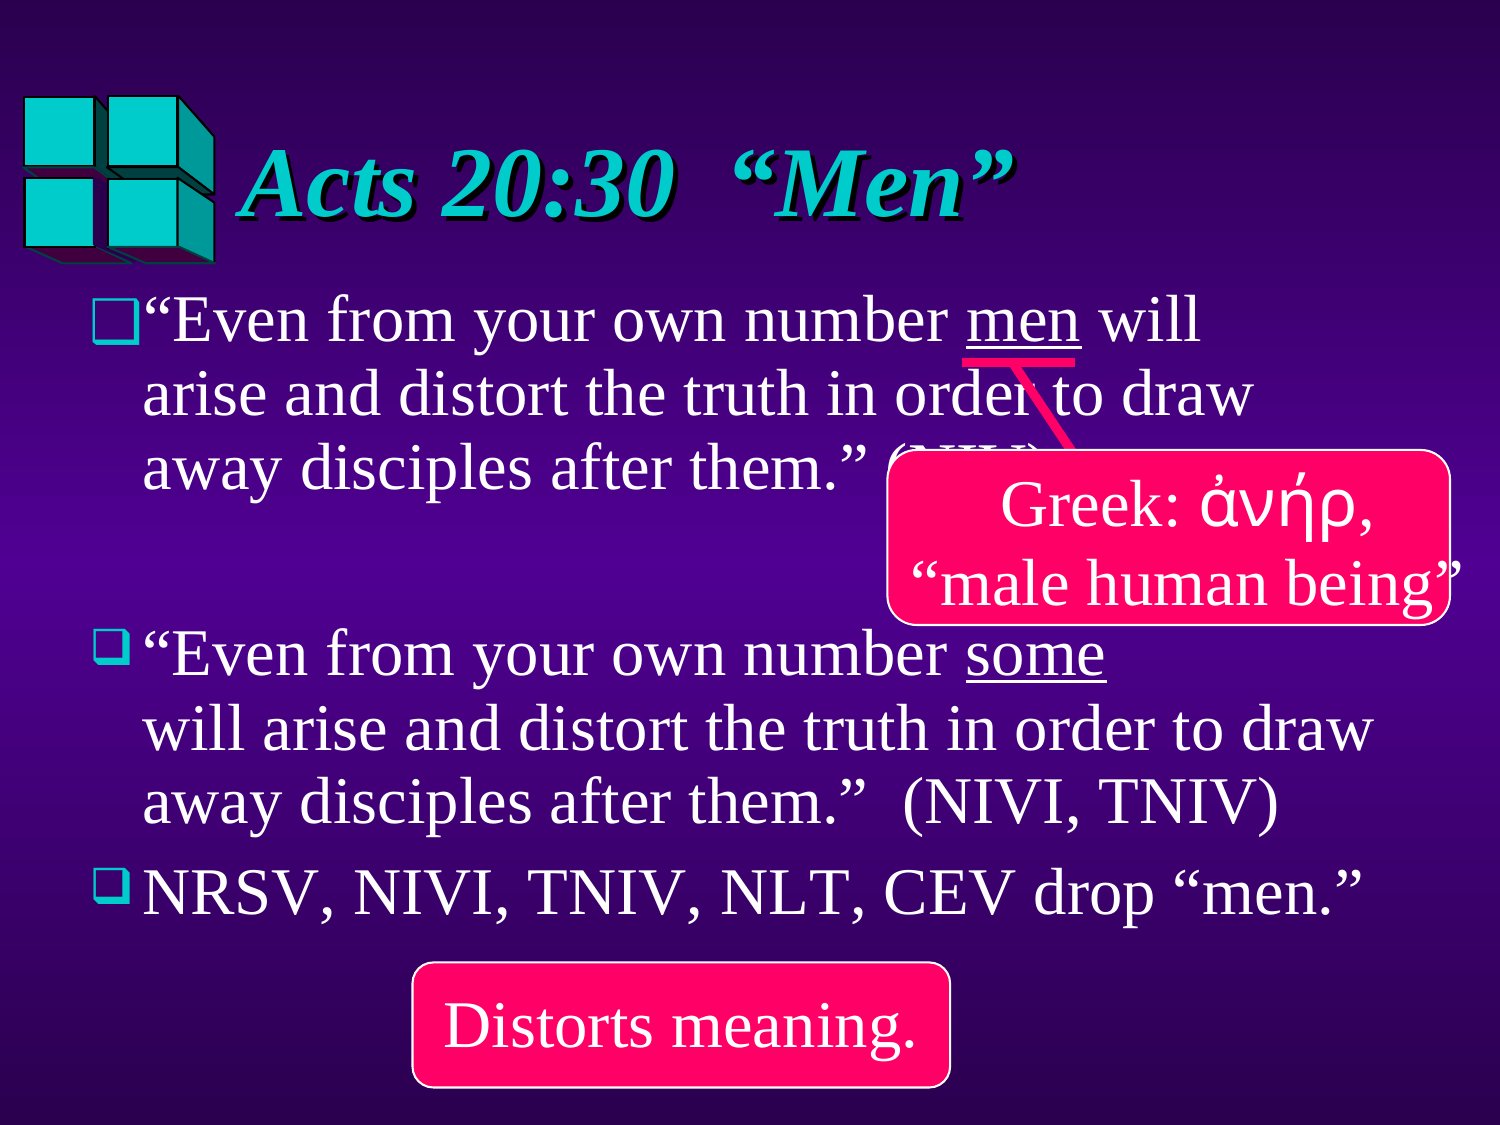

# Acts 20:30 “Men”
“Even from your own number men will arise and distort the truth in order to draw away disciples after them.” (NIV)
Greek: ἀνήρ,
“male human being”
“Even from your own number some
will arise and distort the truth in order to draw away disciples after them.” (NIVI, TNIV)
NRSV, NIVI, TNIV, NLT, CEV drop “men.”
Distorts meaning.